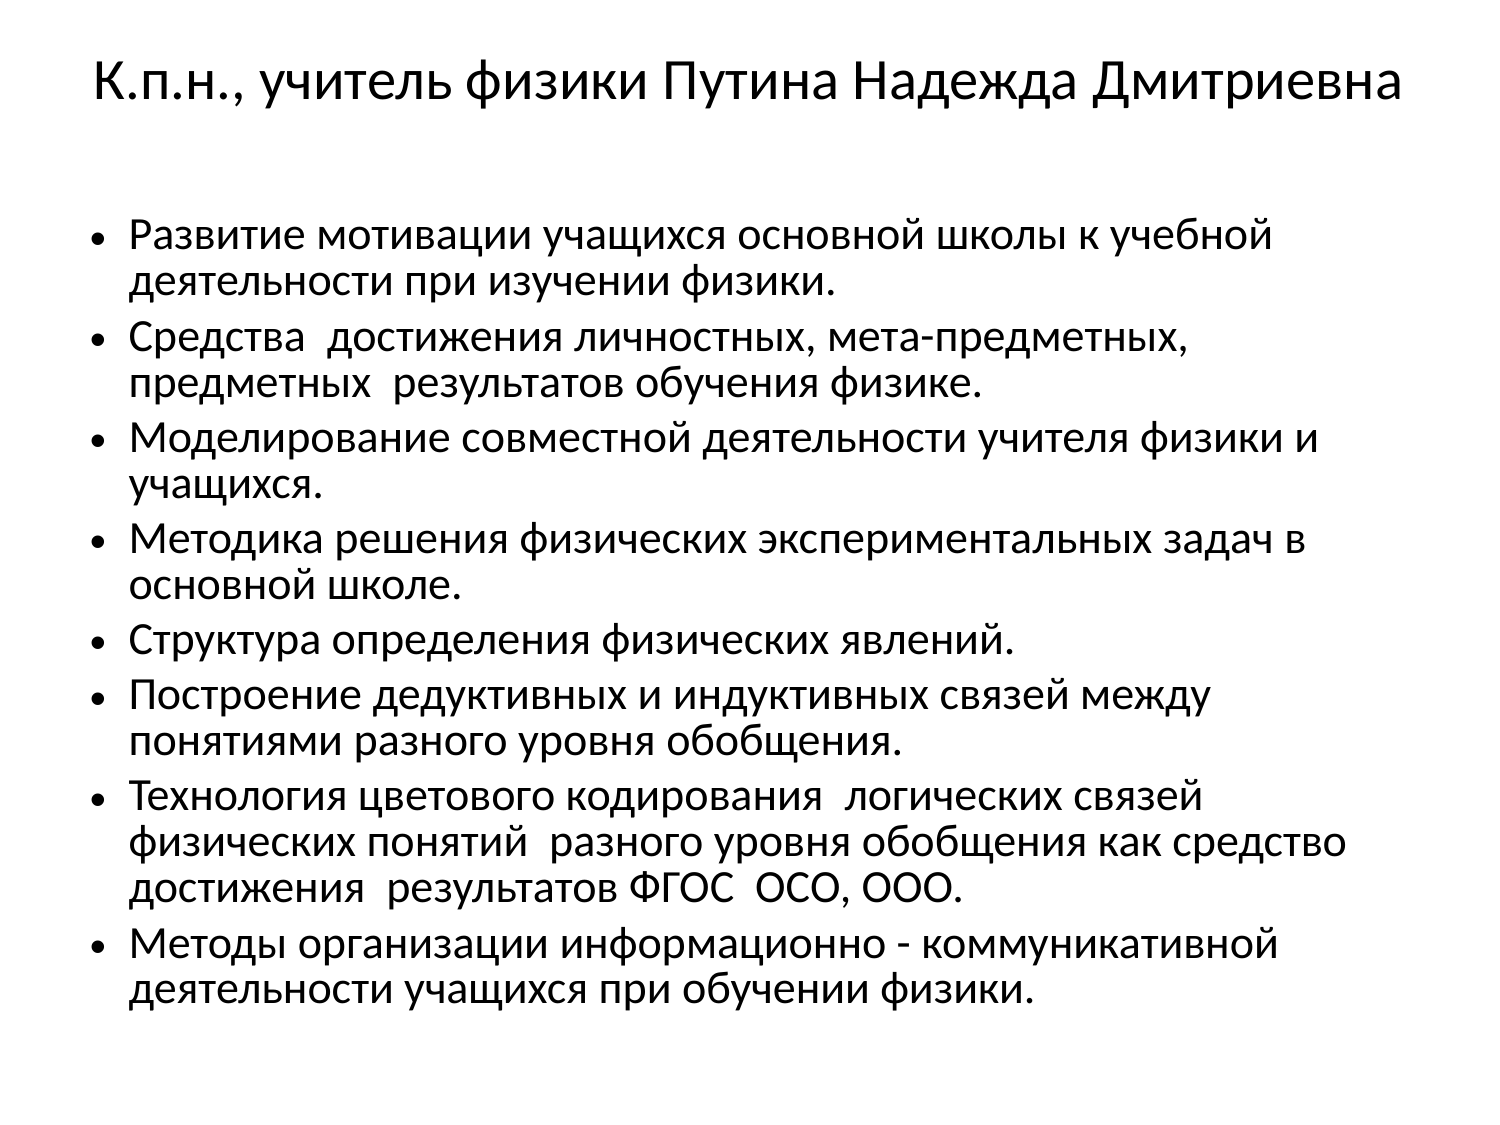

К.п.н., учитель физики Путина Надежда Дмитриевна
Развитие мотивации учащихся основной школы к учебной деятельности при изучении физики.
Средства достижения личностных, мета-предметных, предметных результатов обучения физике.
Моделирование совместной деятельности учителя физики и учащихся.
Методика решения физических экспериментальных задач в основной школе.
Структура определения физических явлений.
Построение дедуктивных и индуктивных связей между понятиями разного уровня обобщения.
Технология цветового кодирования логических связей физических понятий разного уровня обобщения как средство достижения результатов ФГОС ОСО, ООО.
Методы организации информационно - коммуникативной деятельности учащихся при обучении физики.